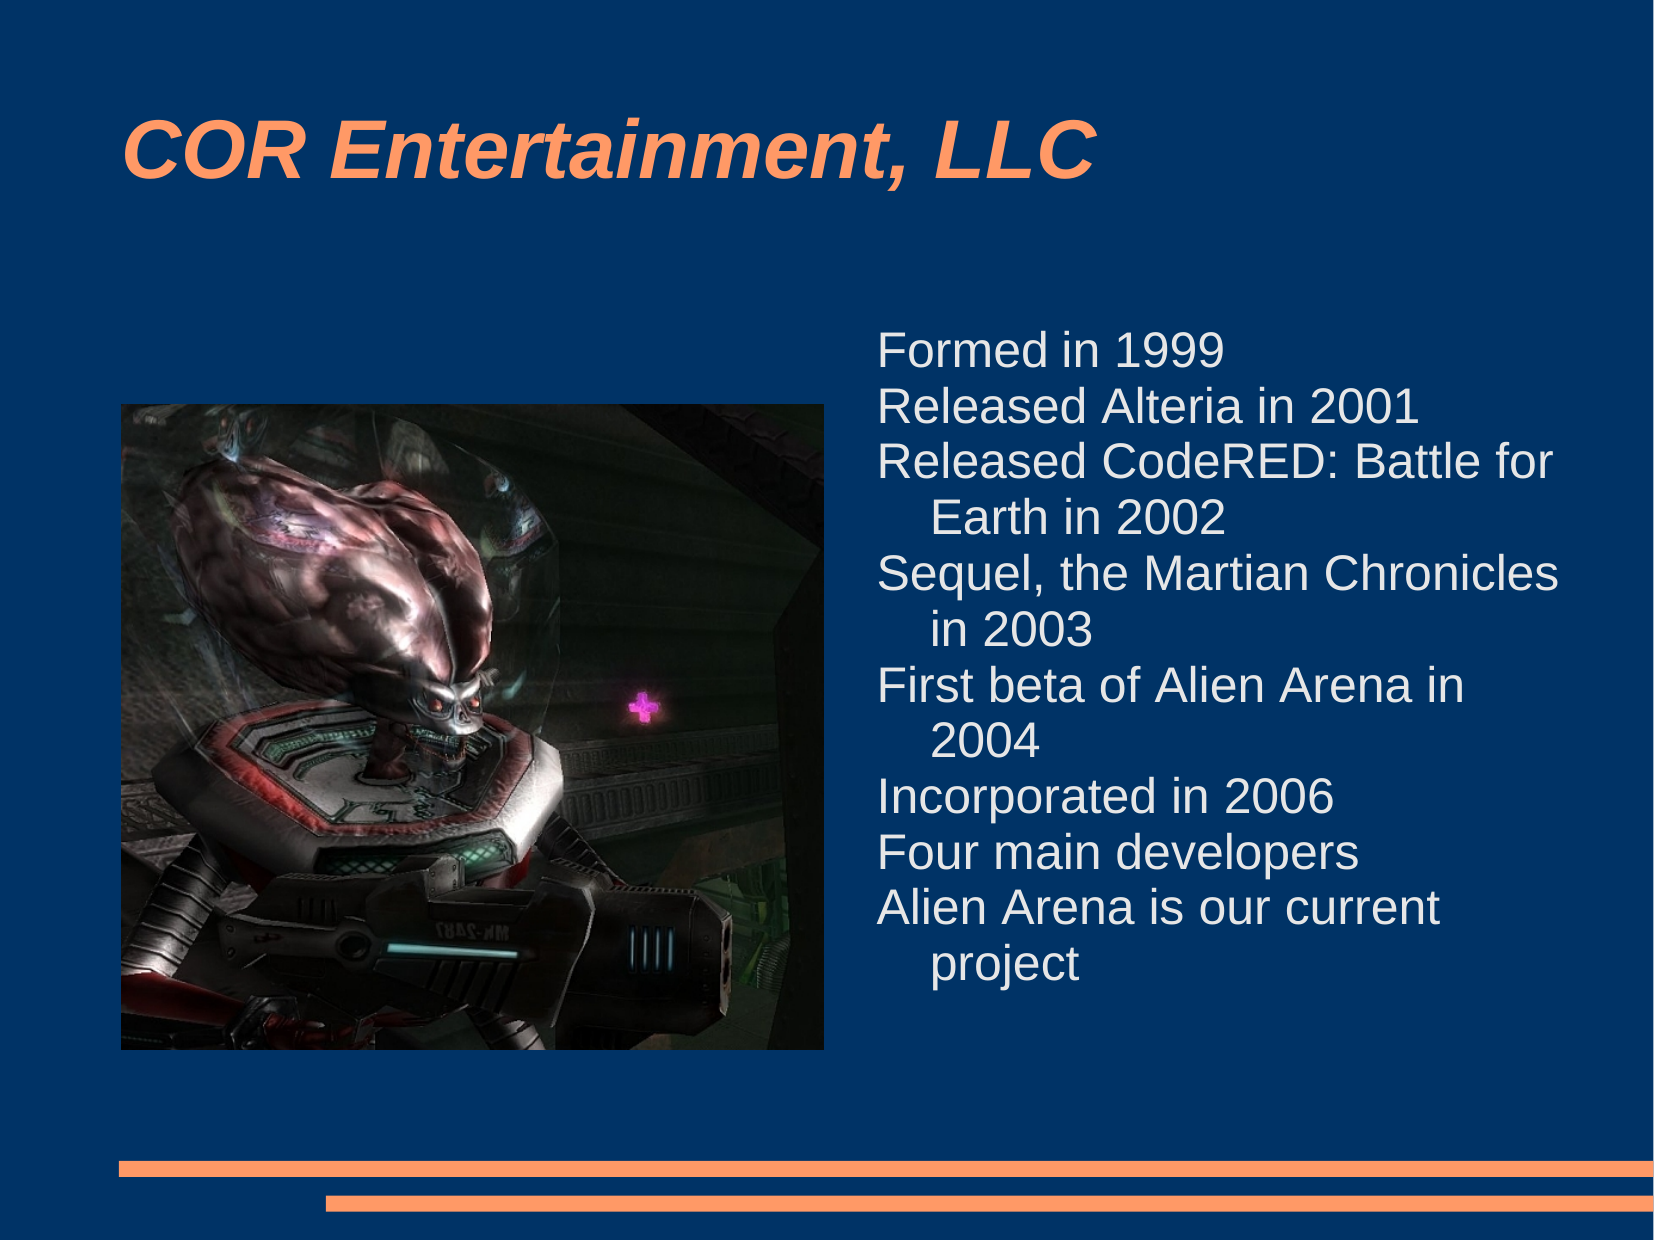

# COR Entertainment, LLC
Formed in 1999
Released Alteria in 2001
Released CodeRED: Battle for Earth in 2002
Sequel, the Martian Chronicles in 2003
First beta of Alien Arena in 2004
Incorporated in 2006
Four main developers
Alien Arena is our current project